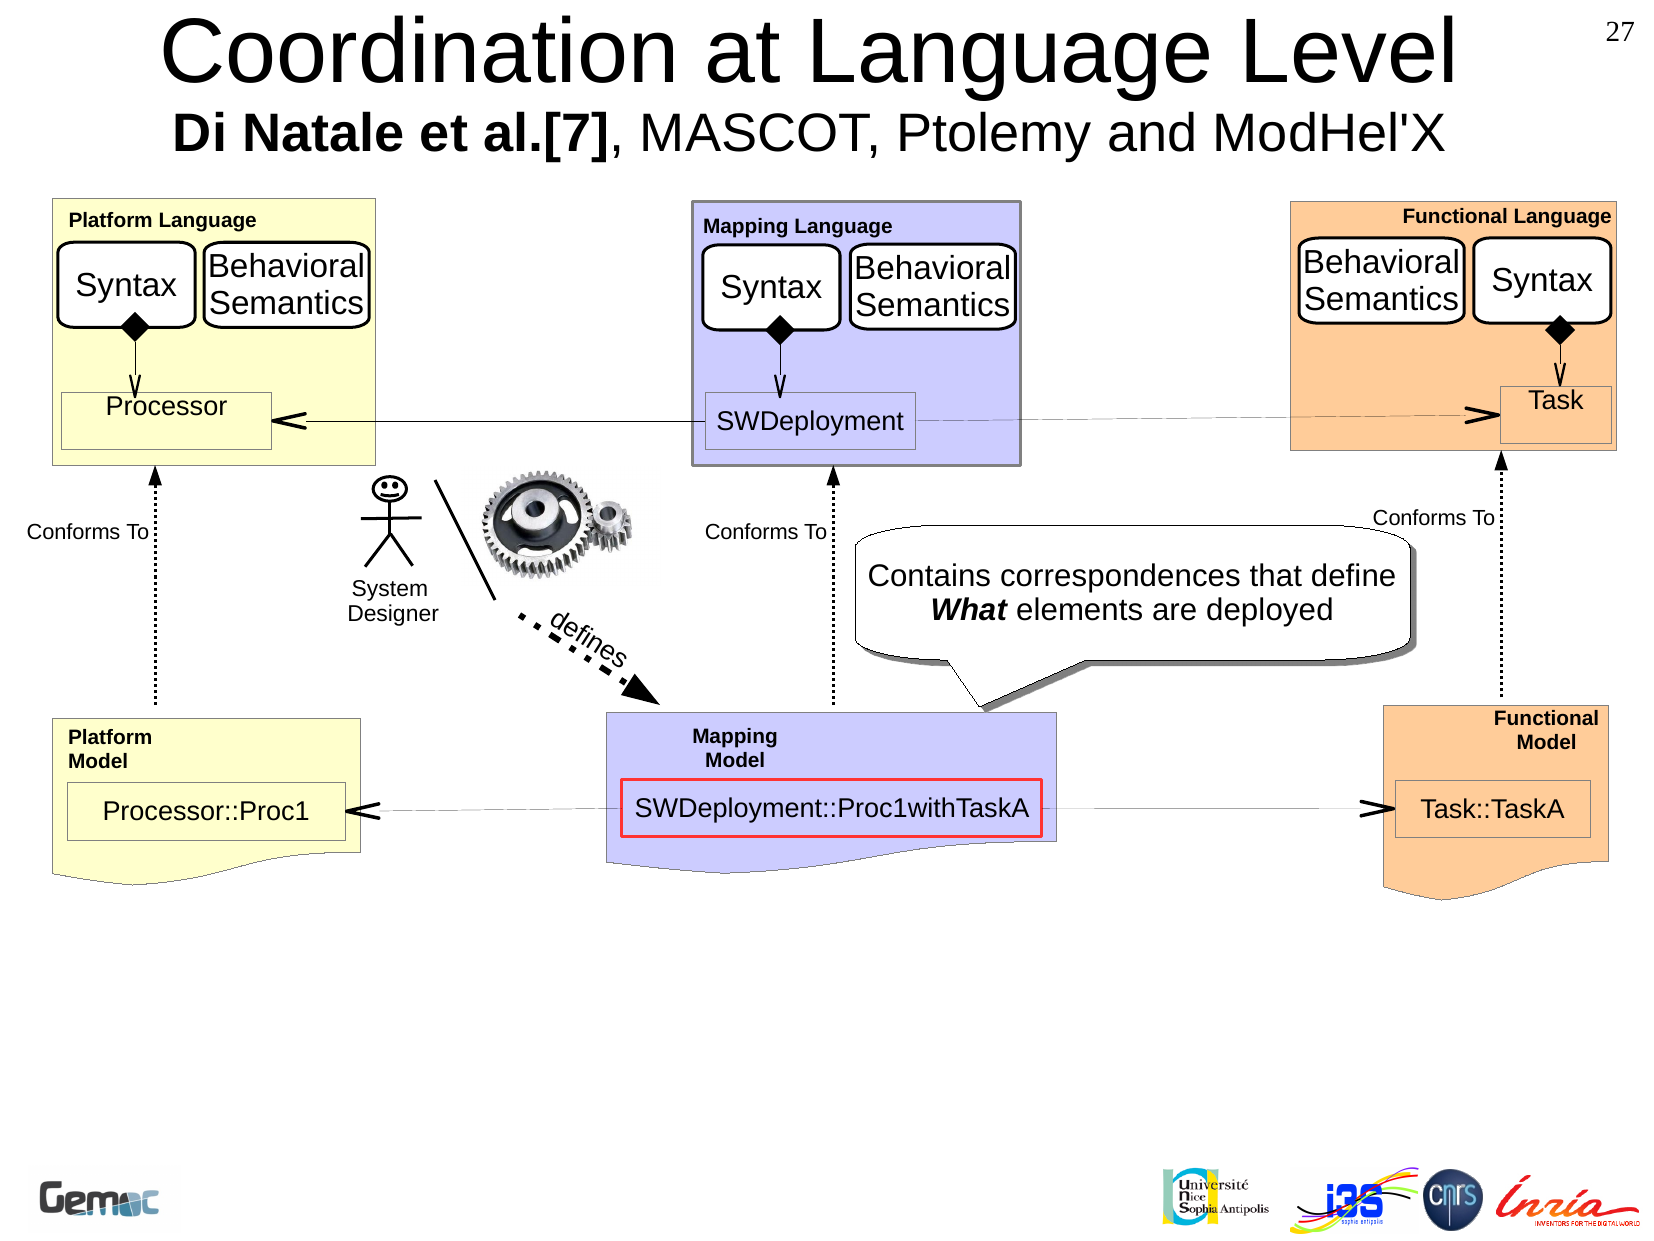

# Coordination at Language Level Di Natale et al.[7], MASCOT, Ptolemy and ModHel'X
27
Functional Language
Platform Language
Mapping Language
Behavioral
Semantics
Syntax
Syntax
Behavioral
Semantics
Behavioral
Semantics
Syntax
Task
Processor
SWDeployment
Conforms To
Conforms To
Conforms To
Contains correspondences that define
What elements are deployed
System
Designer
defines
Functional
Model
Mapping
Model
Platform
Model
SWDeployment::Proc1withTaskA
Task::TaskA
Processor::Proc1
Language 2
Language 2
Language 2
Language 2
Language 2
Language 2
 generates
 generates
 generates
 generates
 generates
 generates
Conforms to
Conforms to
Conforms to
Conforms to
Conforms to
Conforms to
System
Designer
System
Designer
System
Designer
System
Designer
System
Designer
System
Designer
defines
defines
defines
defines
defines
defines
Model 1
Model 2
Model 3
Model 1
Model 2
Model 3
Model 1
Model 2
Model 3
Model 1
Model 2
Model 3
Model 1
Model 2
Model 3
Model 1
Model 2
Model 3
 Coordination
/
Communication
 Coordination
/
Communication
 Coordination
/
Communication
 Coordination
/
Communication
 Coordination
/
Communication
 Coordination
/
Communication
Model A
Model B
Model B
Model A
Model B
Model B
Model A
Model B
Model B
Model A
Model B
Model B
Model A
Model B
Model B
Model A
Model B
Model B